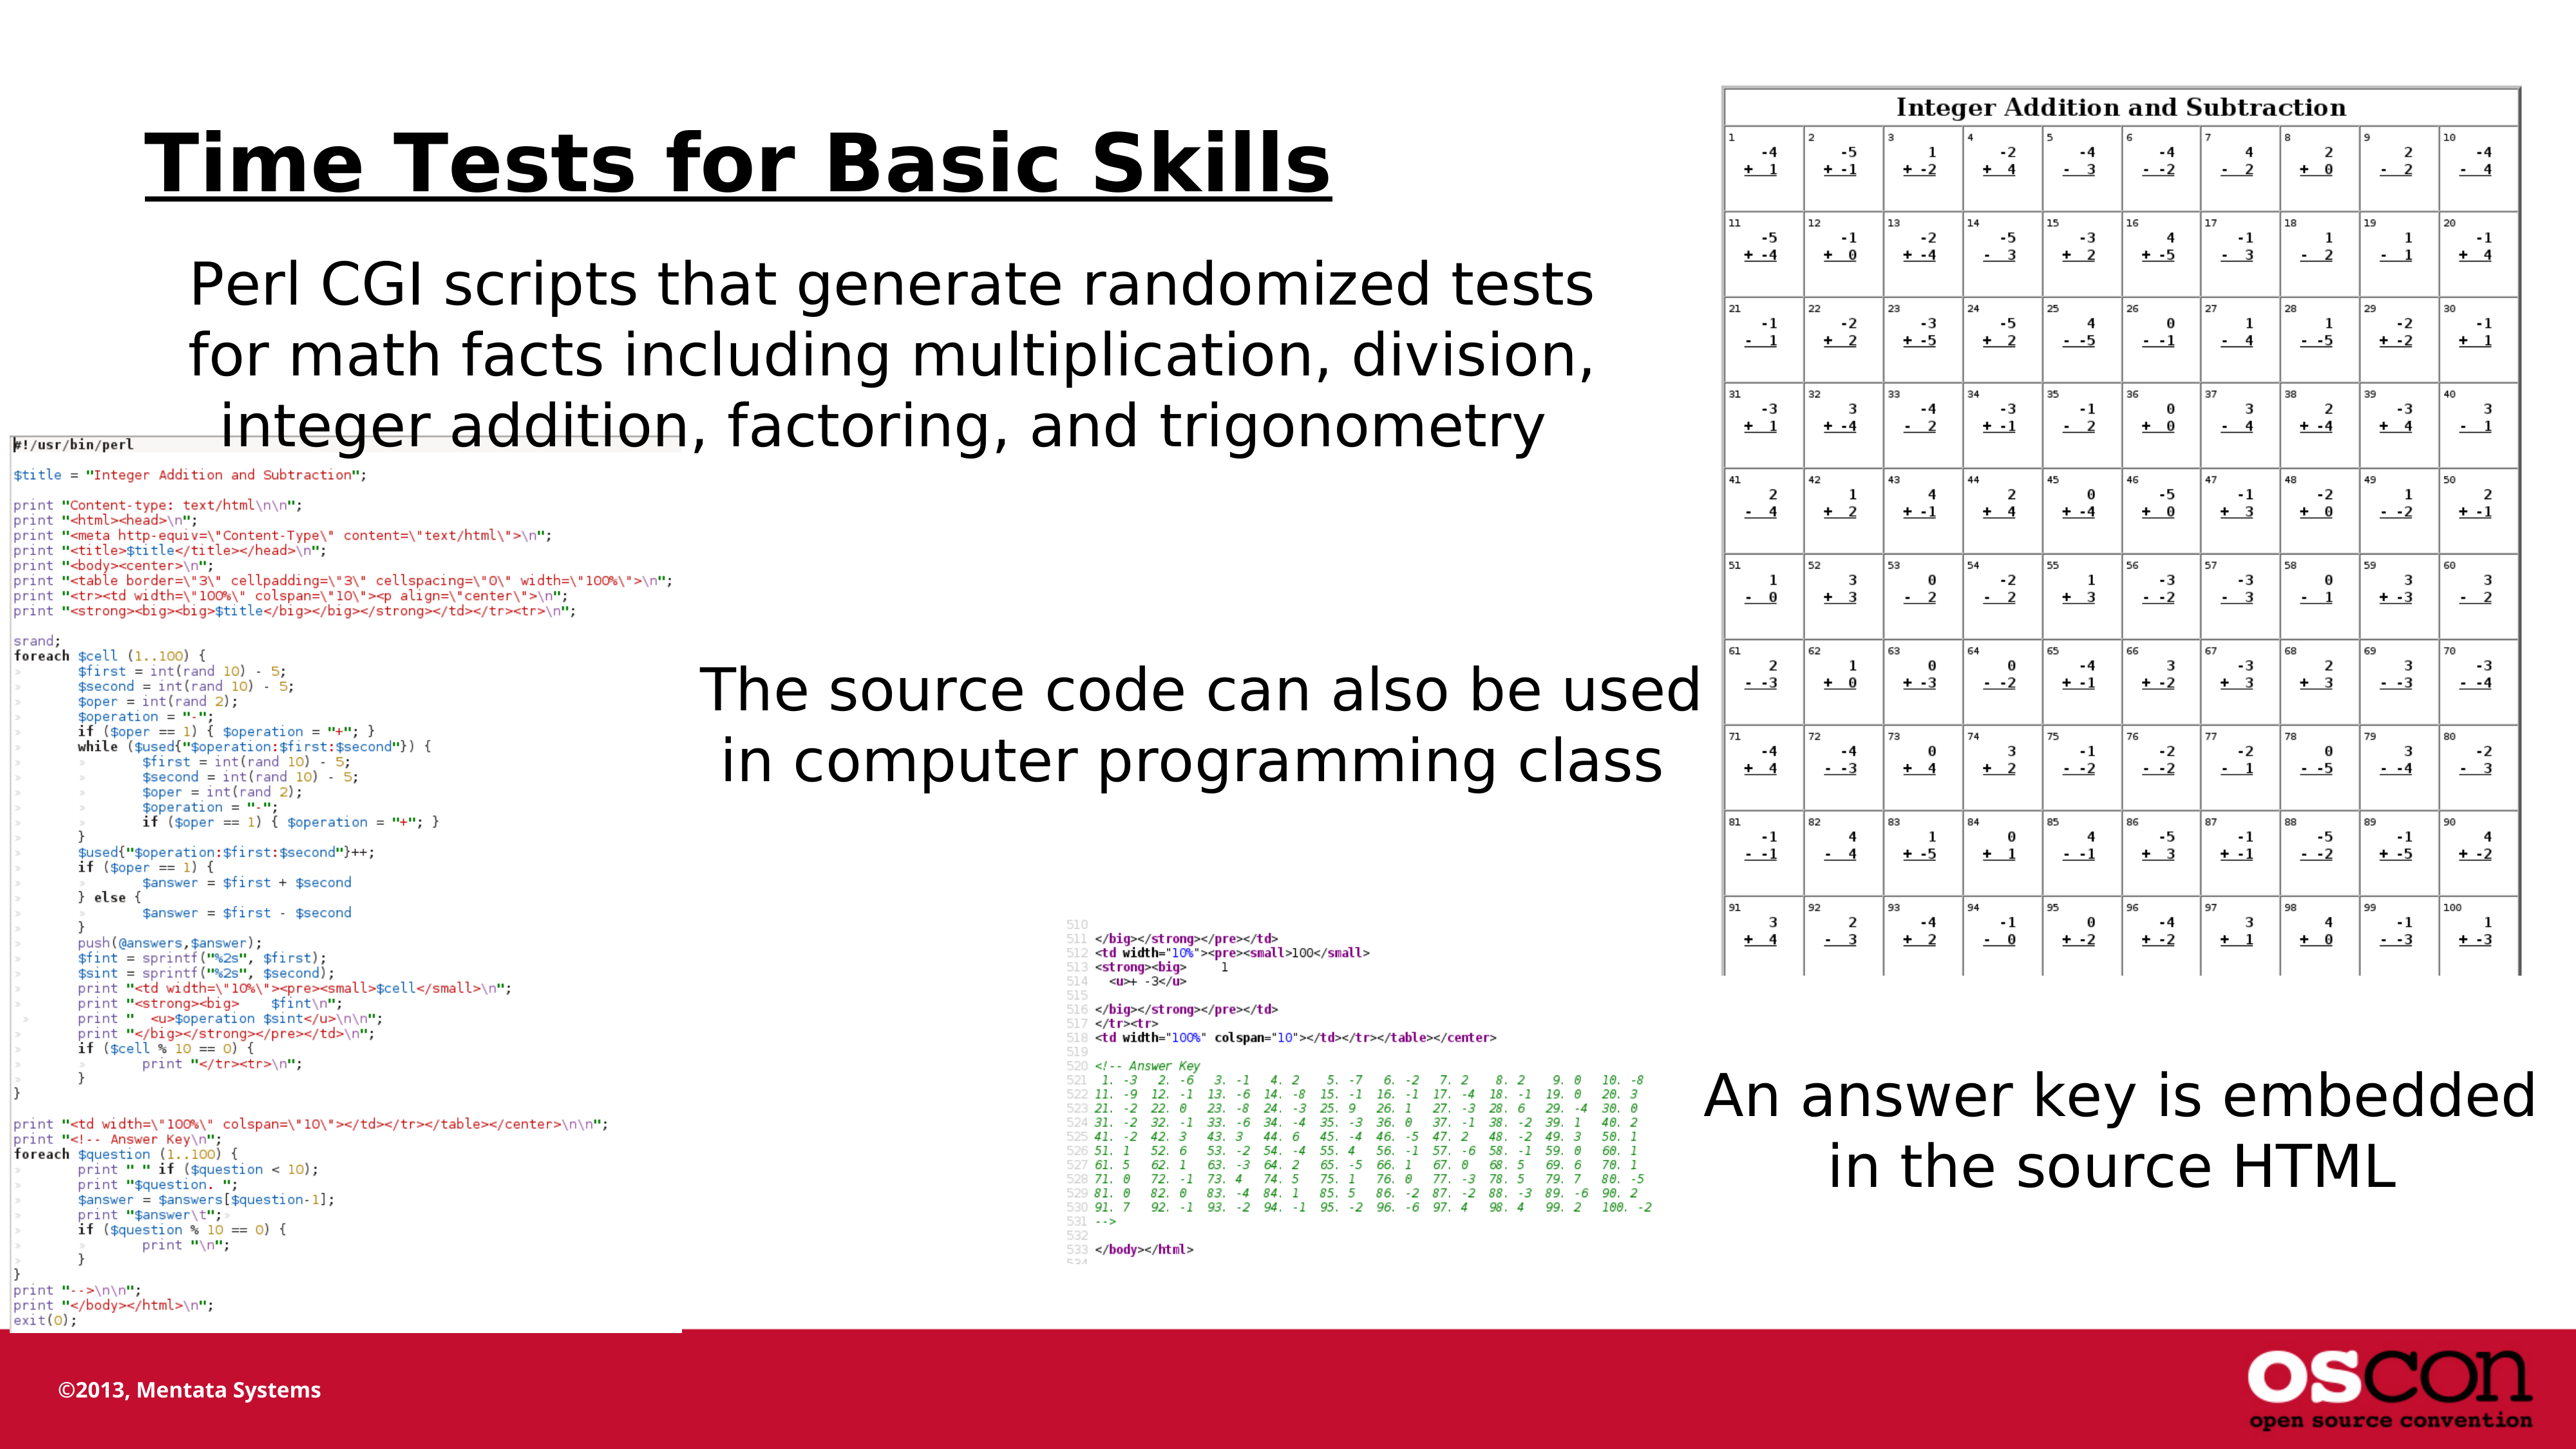

#
Time Tests for Basic Skills
Perl CGI scripts that generate randomized tests for math facts including multiplication, division, integer addition, factoring, and trigonometry
The source code can also be used in computer programming class
An answer key is embedded in the source HTML
©2013, Mentata Systems